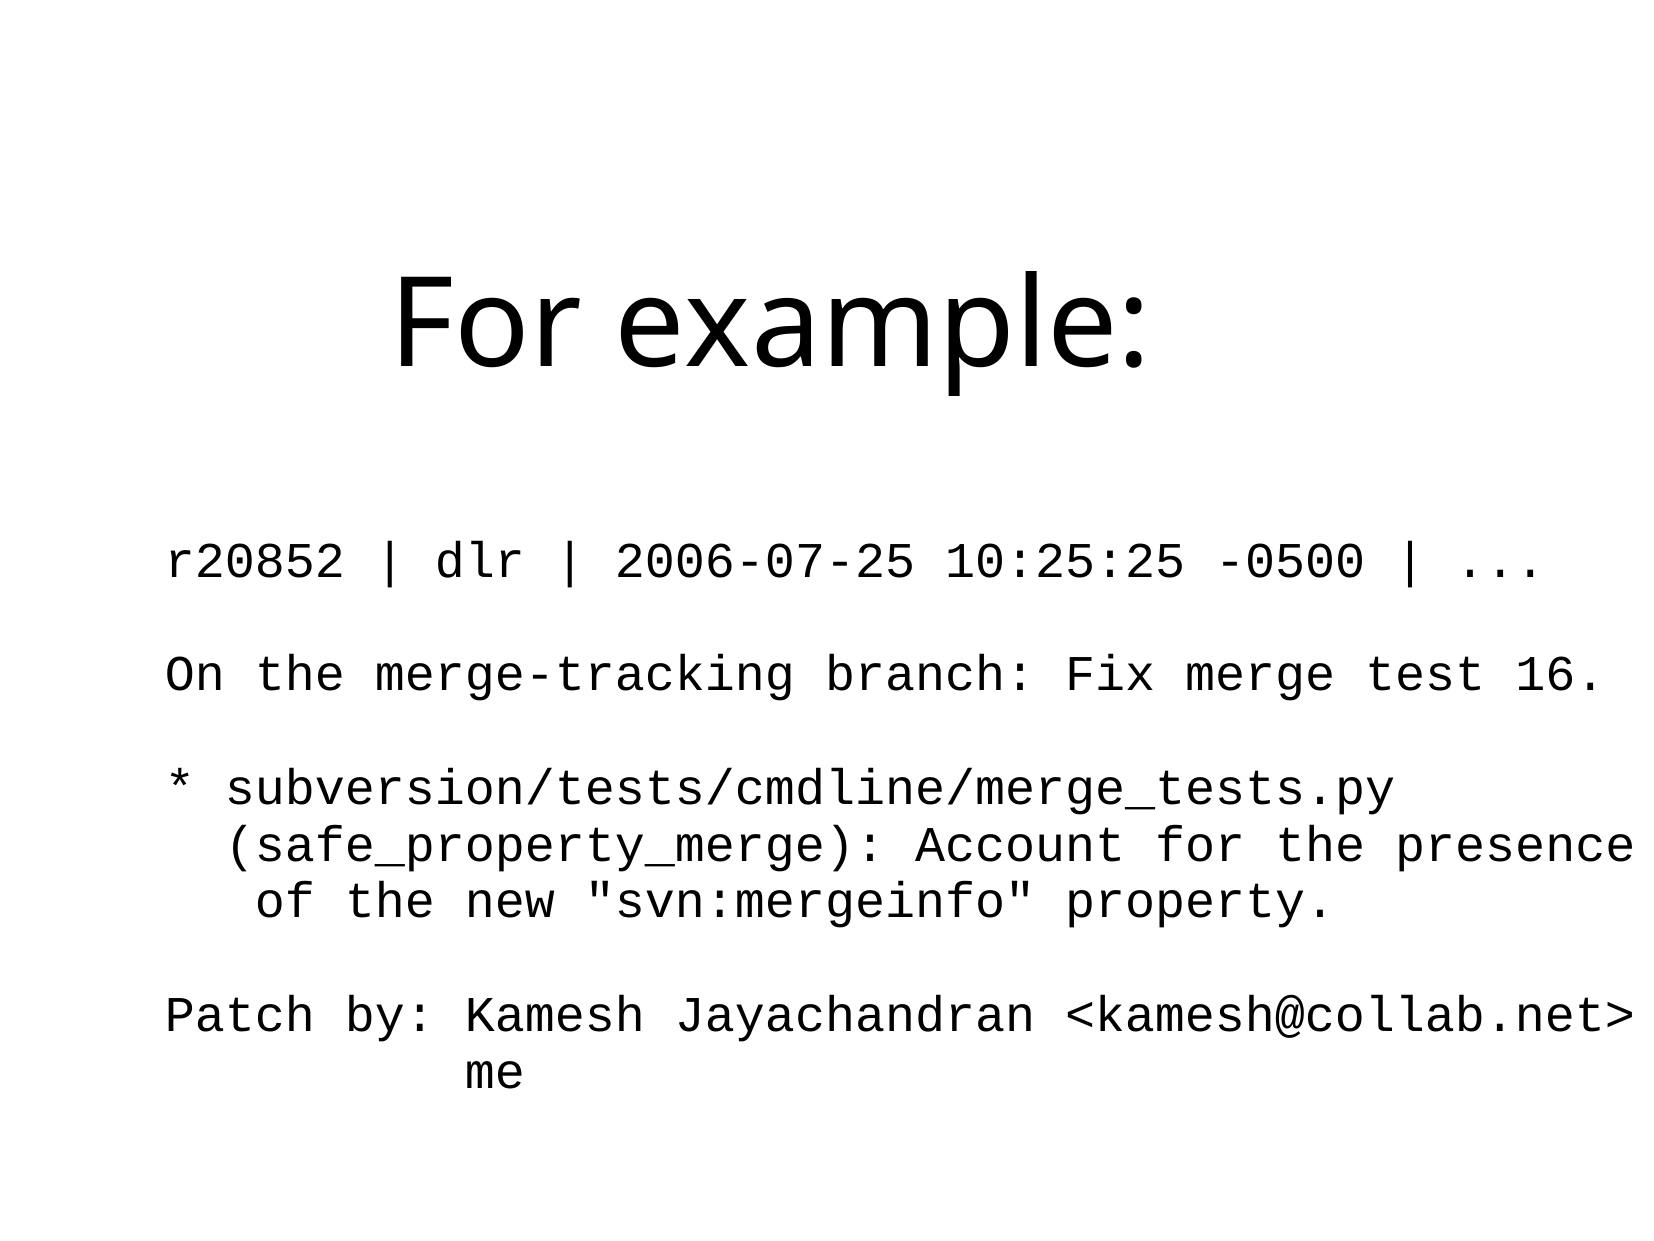

For example:
r20852 | dlr | 2006-07-25 10:25:25 -0500 | ...
On the merge-tracking branch: Fix merge test 16.
* subversion/tests/cmdline/merge_tests.py
 (safe_property_merge): Account for the presence of the new "svn:mergeinfo" property.
Patch by: Kamesh Jayachandran <kamesh@collab.net>
 me